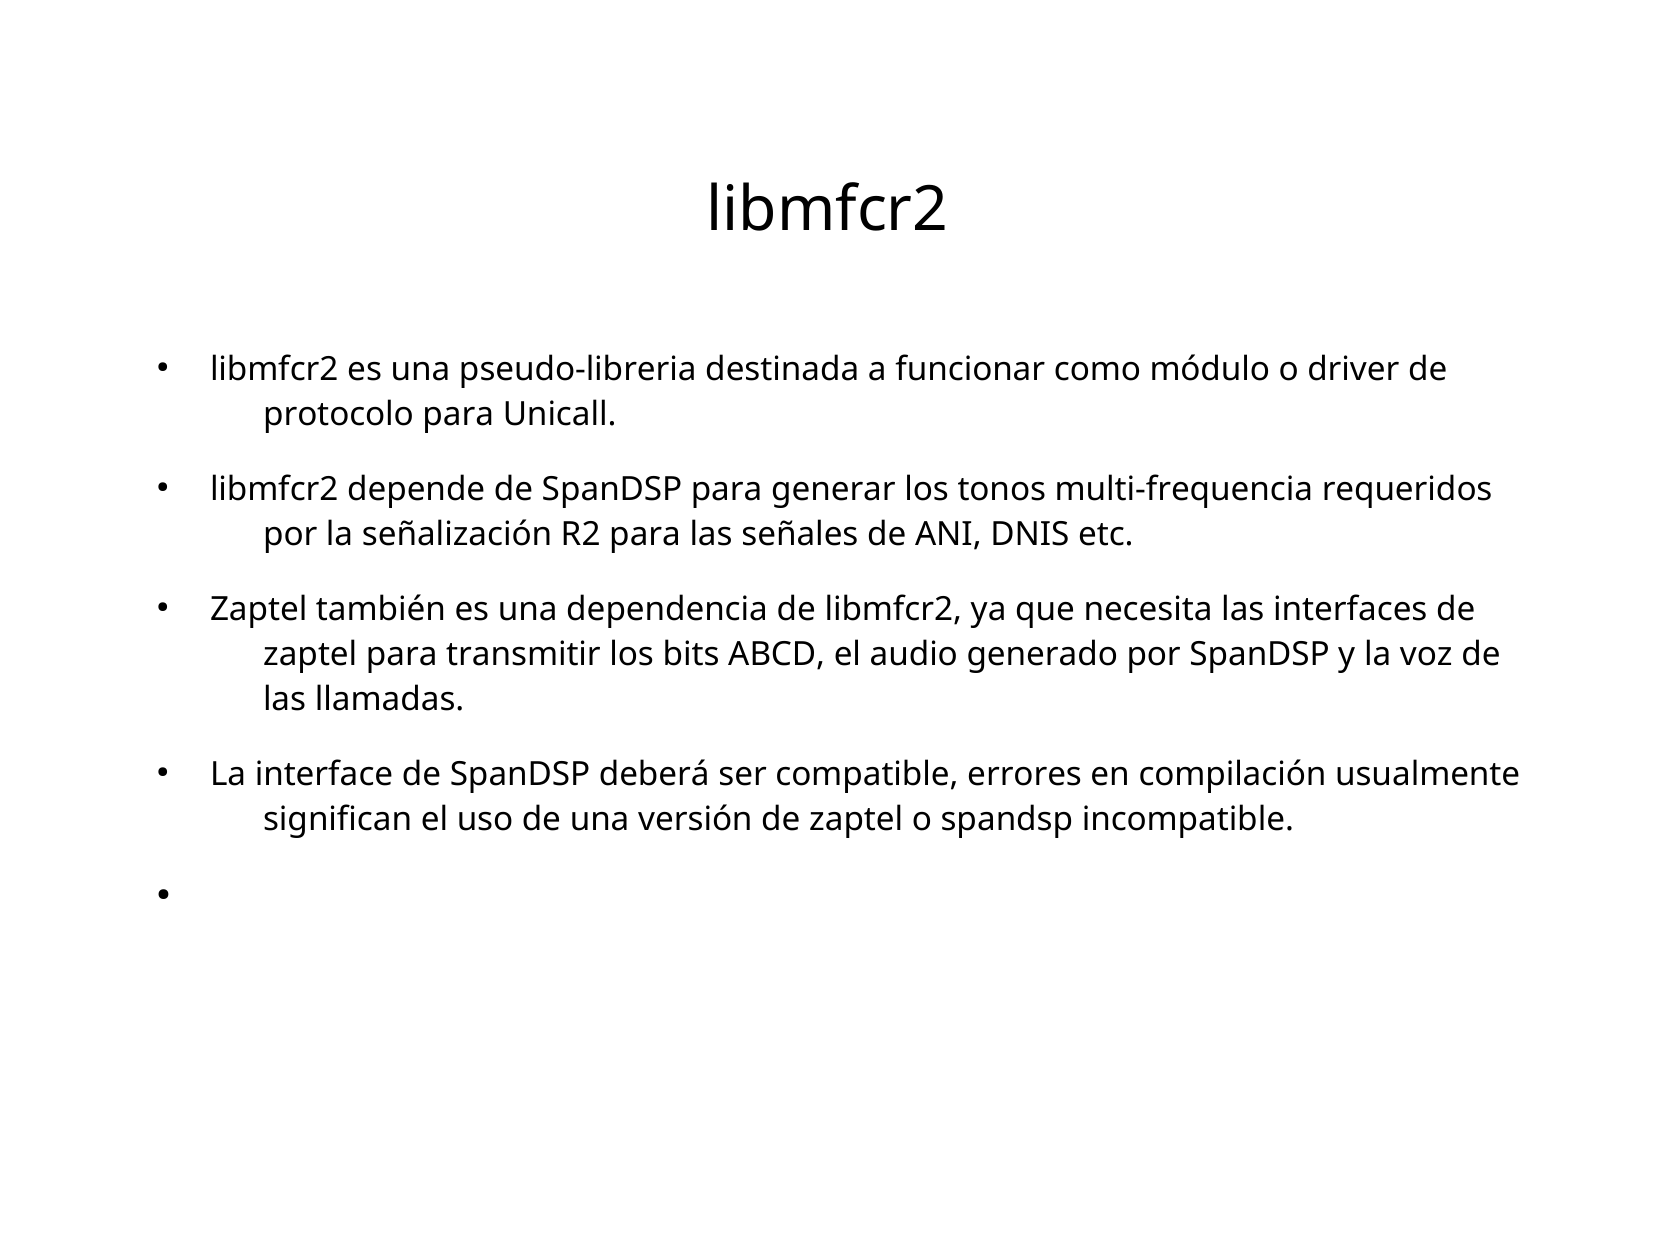

# libmfcr2
libmfcr2 es una pseudo-libreria destinada a funcionar como módulo o driver de protocolo para Unicall.
libmfcr2 depende de SpanDSP para generar los tonos multi-frequencia requeridos por la señalización R2 para las señales de ANI, DNIS etc.
Zaptel también es una dependencia de libmfcr2, ya que necesita las interfaces de zaptel para transmitir los bits ABCD, el audio generado por SpanDSP y la voz de las llamadas.
La interface de SpanDSP deberá ser compatible, errores en compilación usualmente significan el uso de una versión de zaptel o spandsp incompatible.